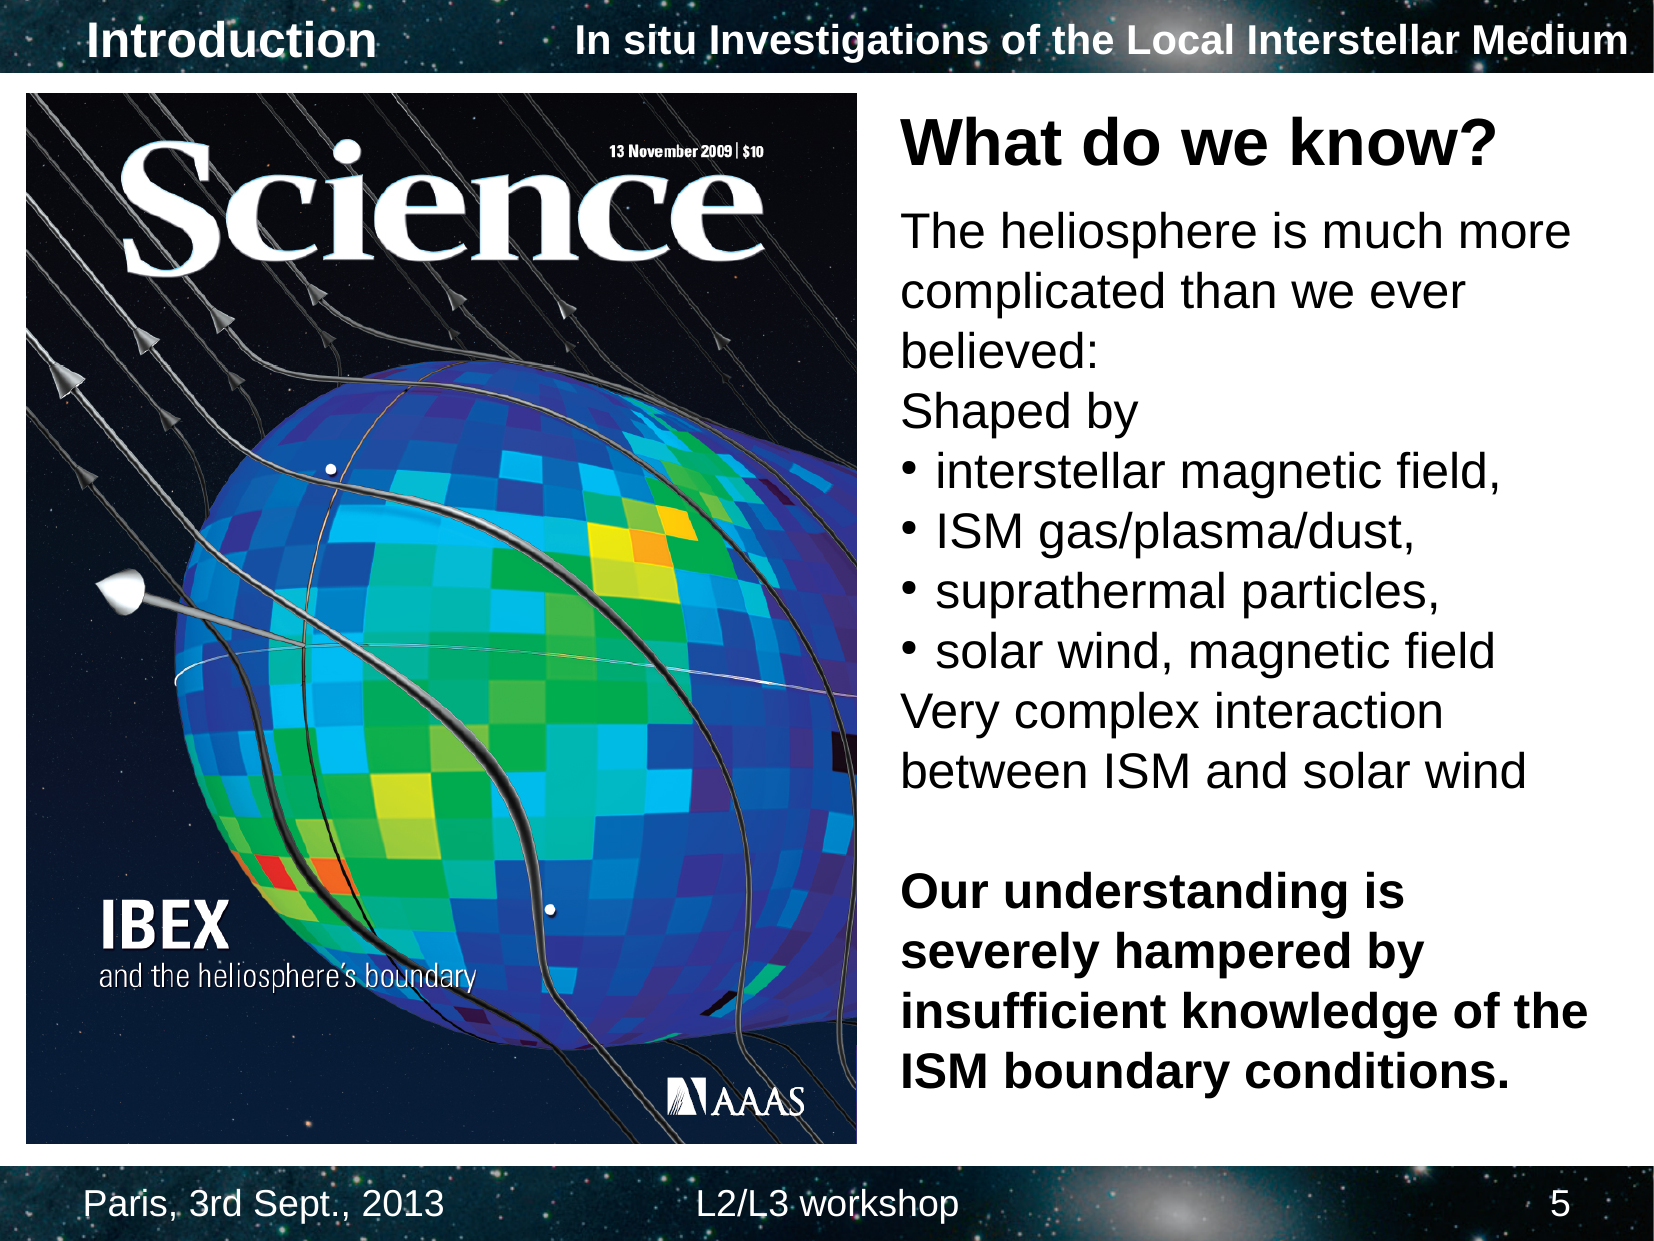

Introduction
What do we know?
The heliosphere is much more complicated than we ever believed:
Shaped by
interstellar magnetic field,
ISM gas/plasma/dust,
suprathermal particles,
solar wind, magnetic field
Very complex interaction between ISM and solar wind
Our understanding is severely hampered by insufficient knowledge of the ISM boundary conditions.